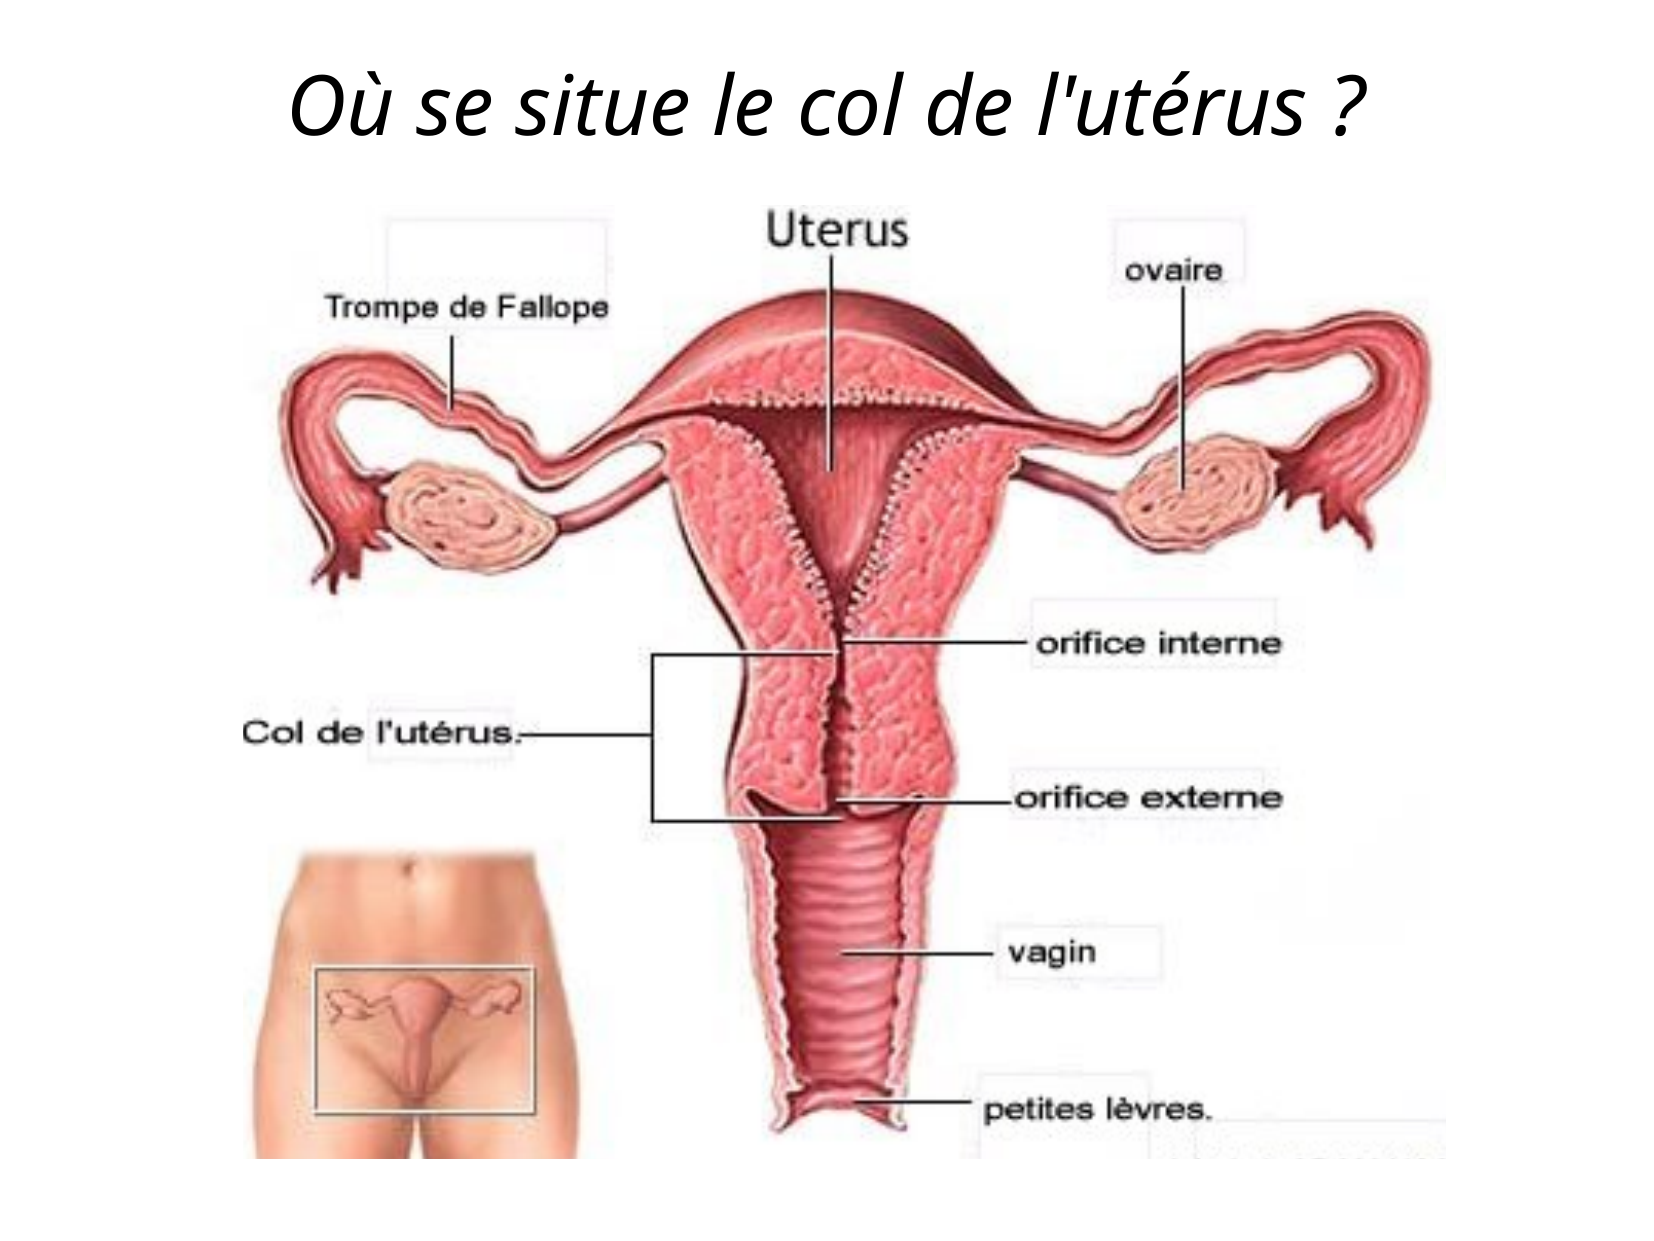

Où se situe le col de l'utérus ?